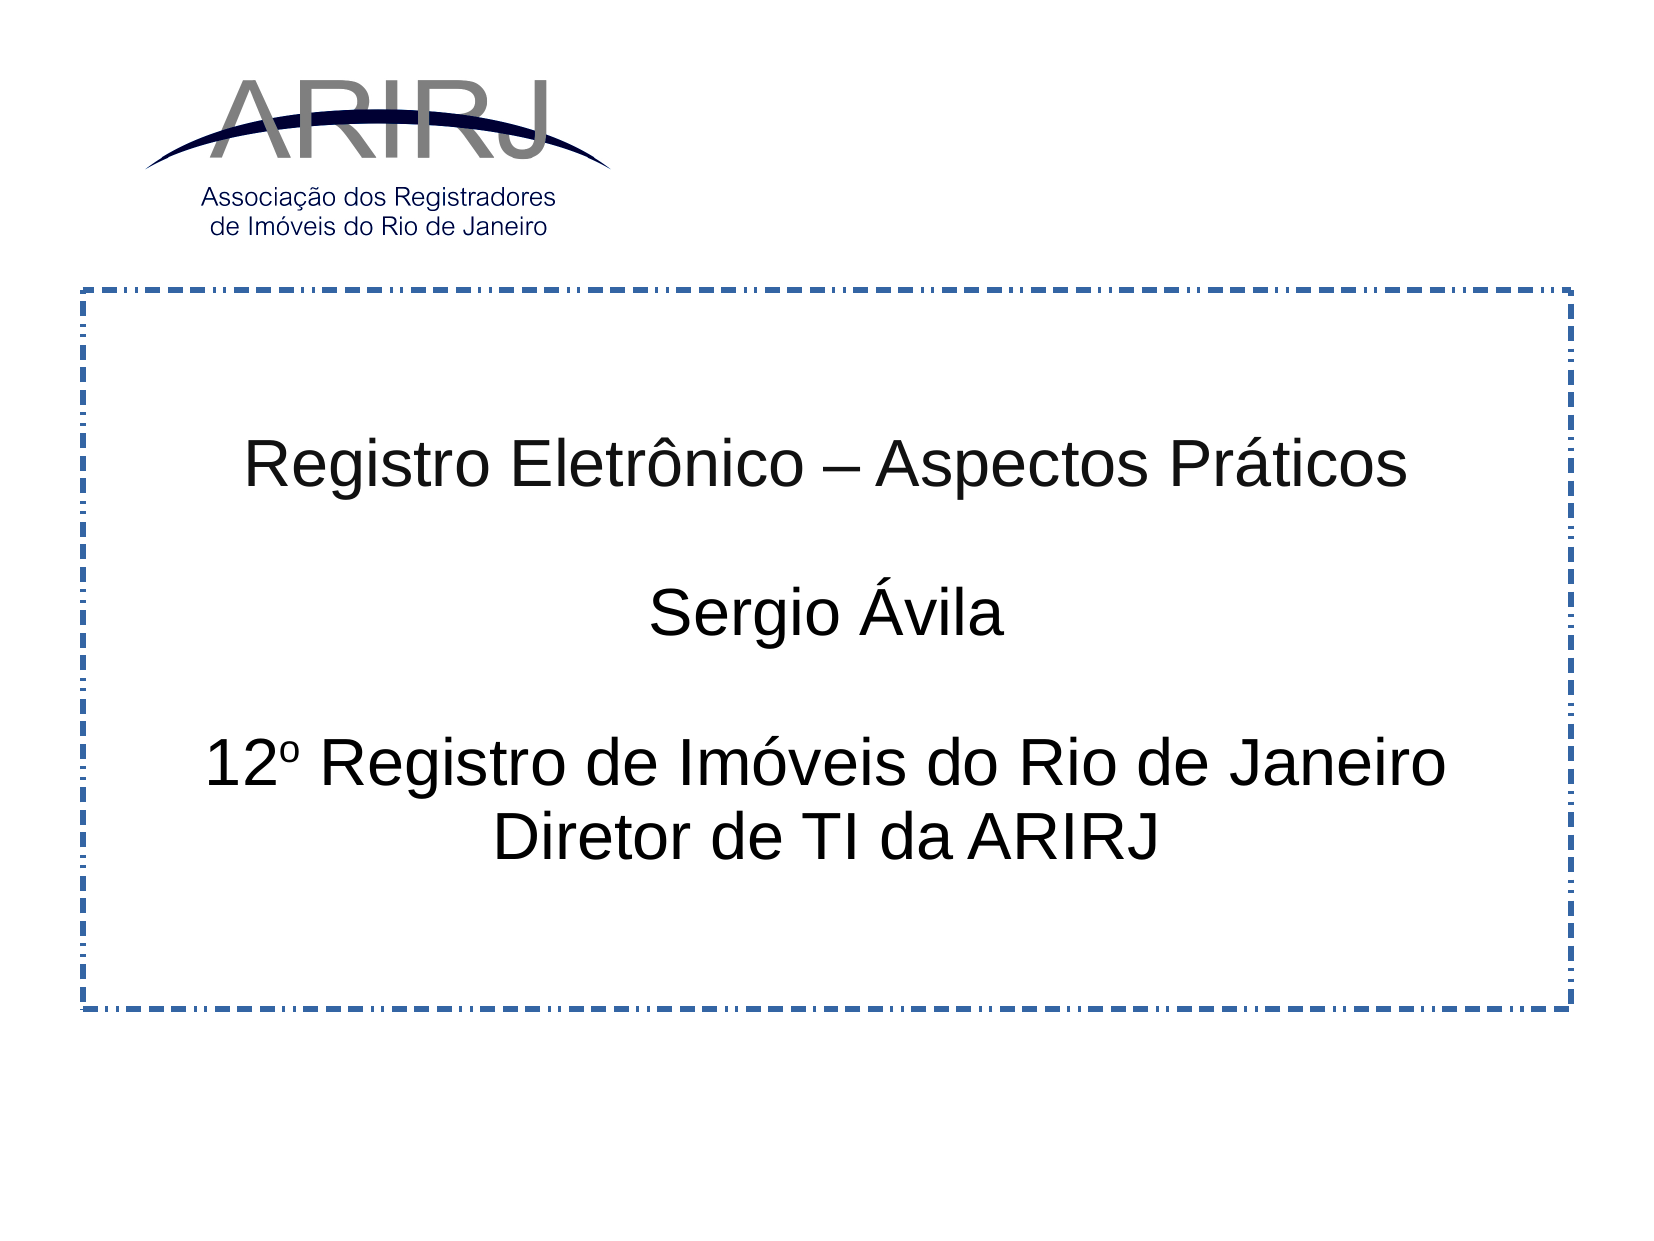

# Registro Eletrônico – Aspectos Práticos
Sergio Ávila
12o Registro de Imóveis do Rio de Janeiro
Diretor de TI da ARIRJ